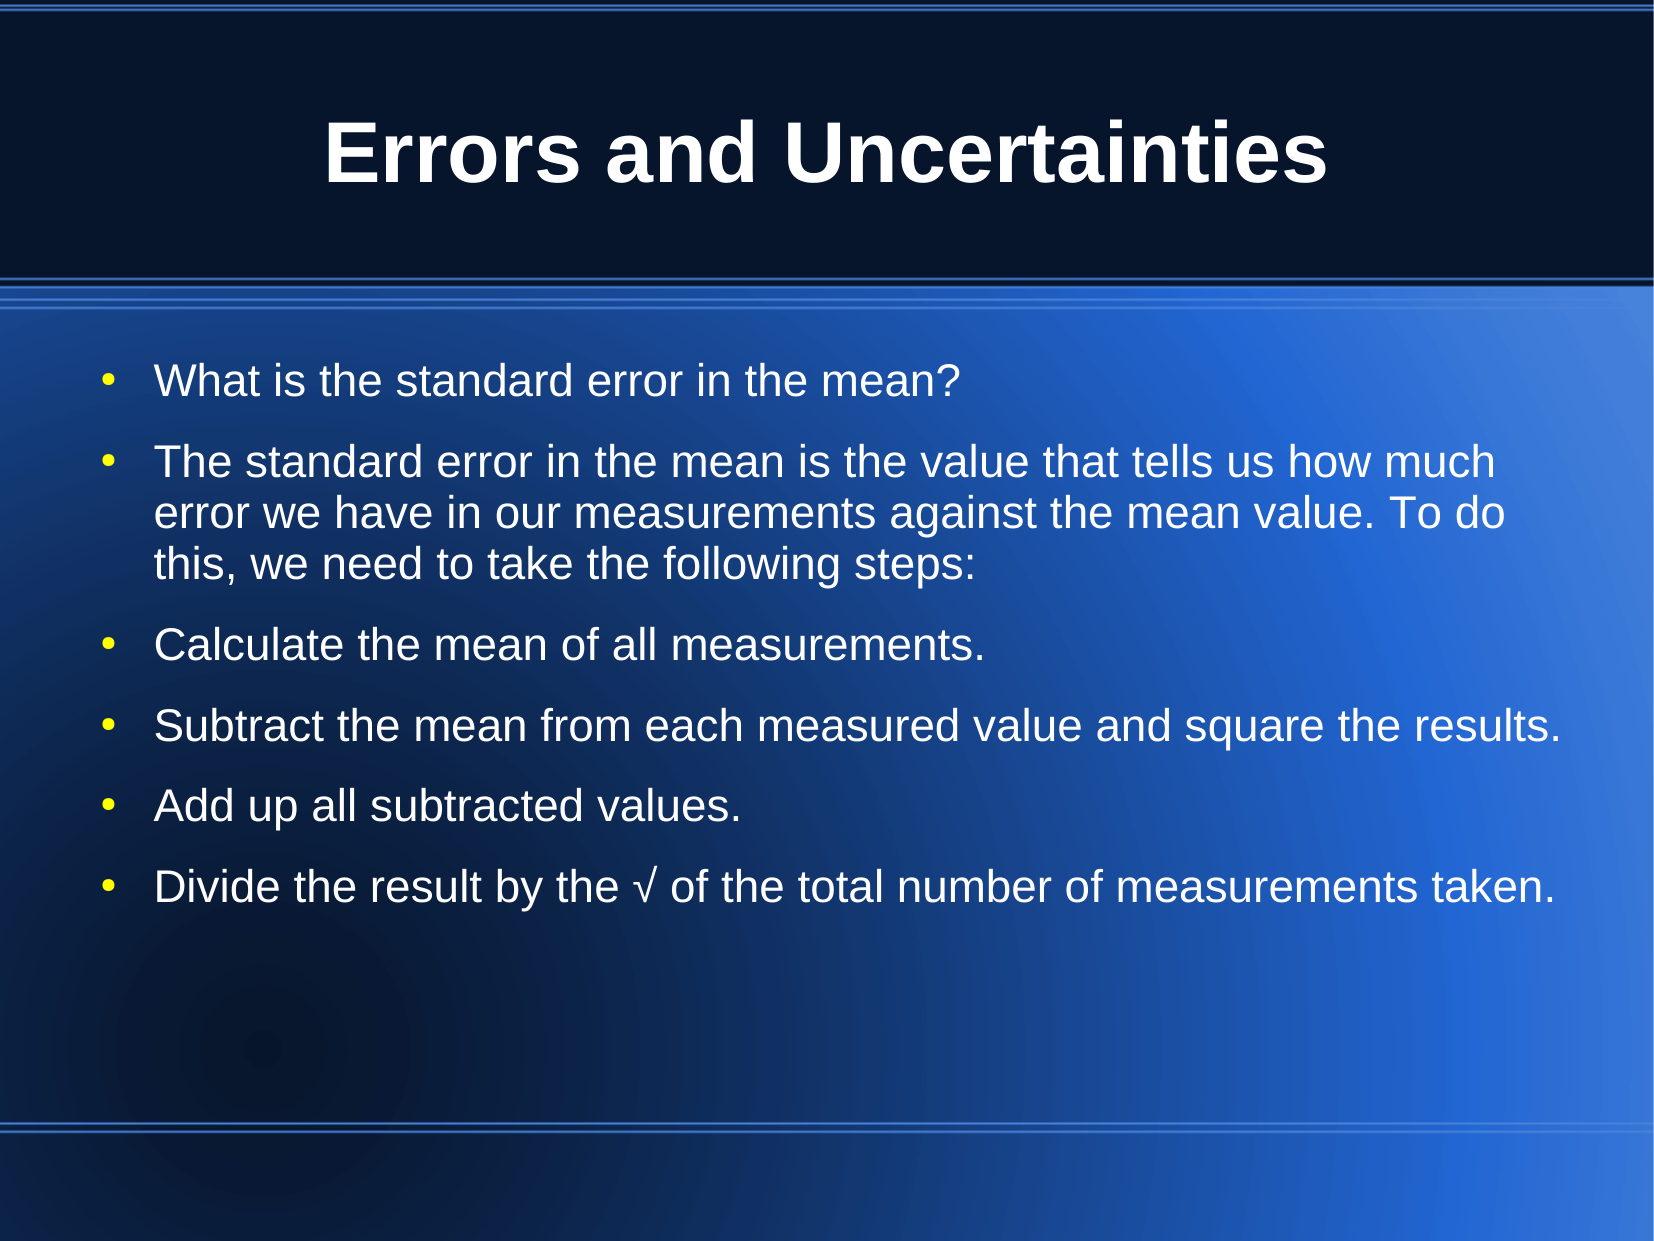

# Errors and Uncertainties
What is the standard error in the mean?
The standard error in the mean is the value that tells us how much error we have in our measurements against the mean value. To do this, we need to take the following steps:
Calculate the mean of all measurements.
Subtract the mean from each measured value and square the results.
Add up all subtracted values.
Divide the result by the √ of the total number of measurements taken.